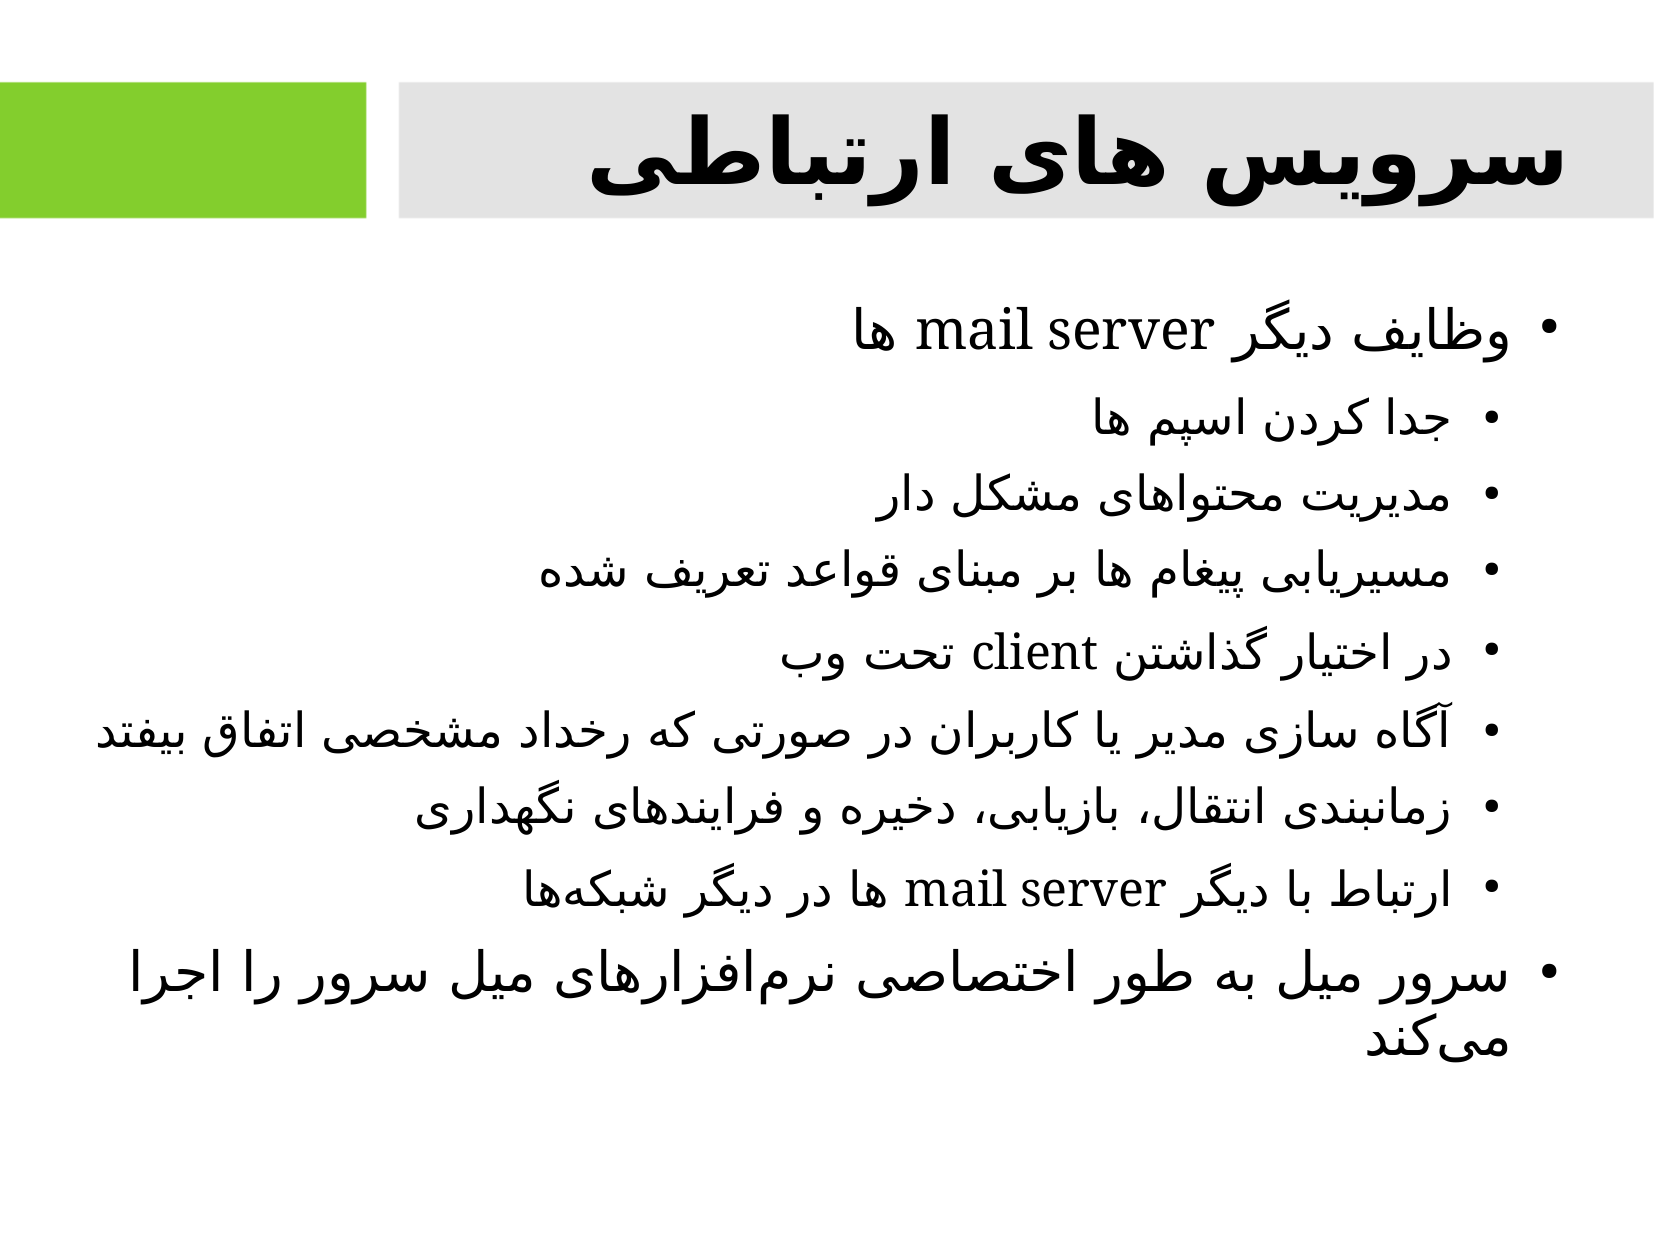

# سرویس های ارتباطی
وظایف دیگر mail server ها
جدا کردن اسپم ها
مدیریت محتواهای مشکل دار
مسیریابی پیغام ها بر مبنای قواعد تعریف شده
در اختیار گذاشتن client تحت وب
آگاه سازی مدیر یا کاربران در صورتی که رخداد مشخصی اتفاق بیفتد
زمانبندی انتقال، بازیابی، دخیره و فرایندهای نگهداری
ارتباط با دیگر mail server ها در دیگر شبکه‌ها
سرور میل به طور اختصاصی نرم‌افزارهای میل سرور را اجرا می‌کند